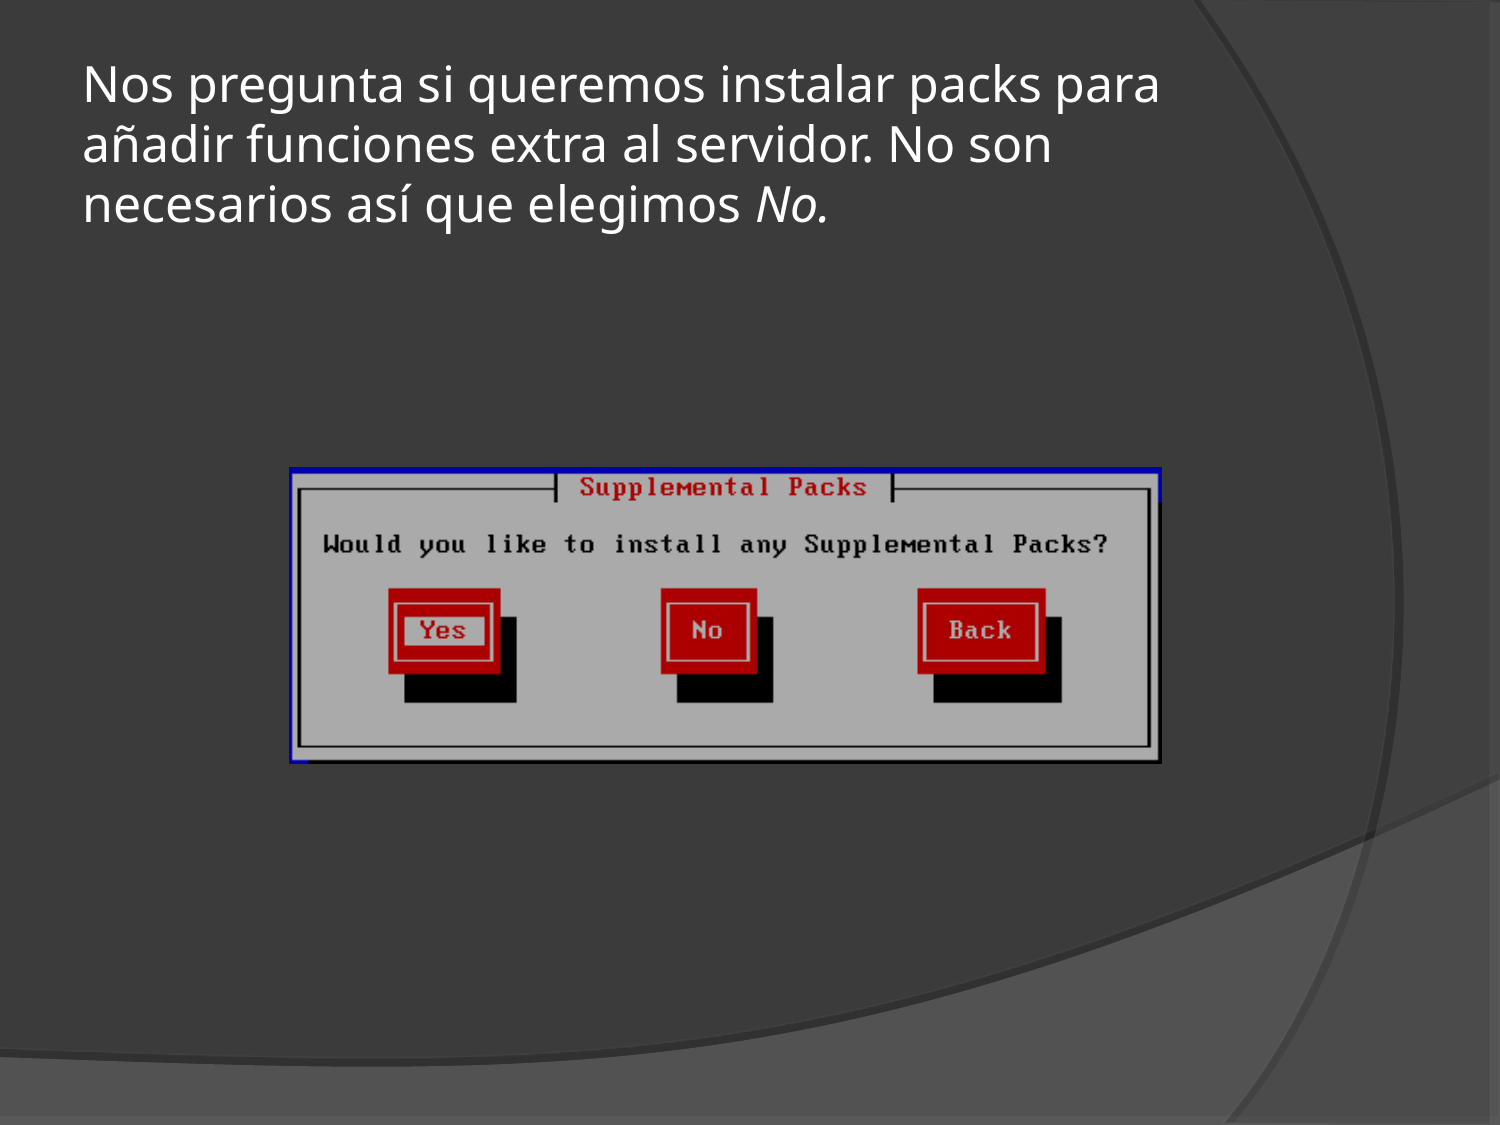

# Nos pregunta si queremos instalar packs para añadir funciones extra al servidor. No son necesarios así que elegimos No.